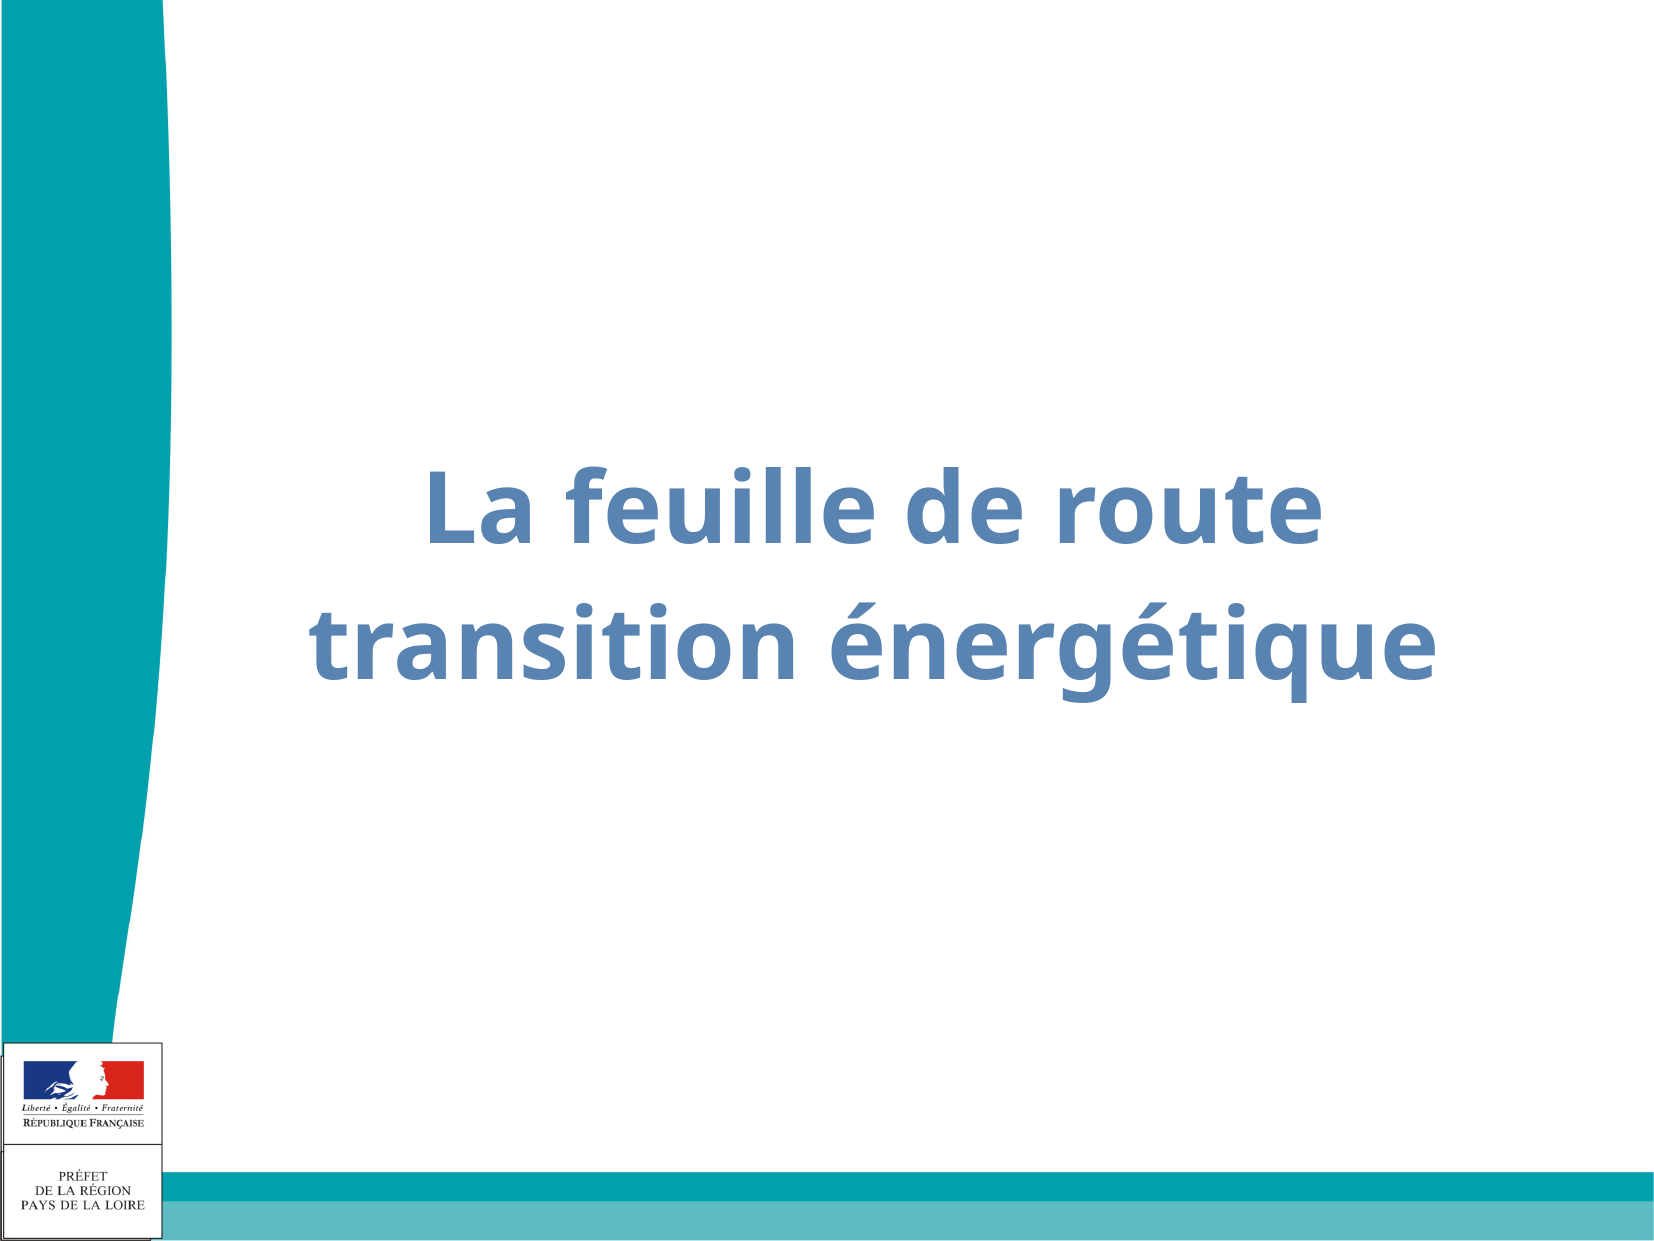

# La feuille de route transition énergétique